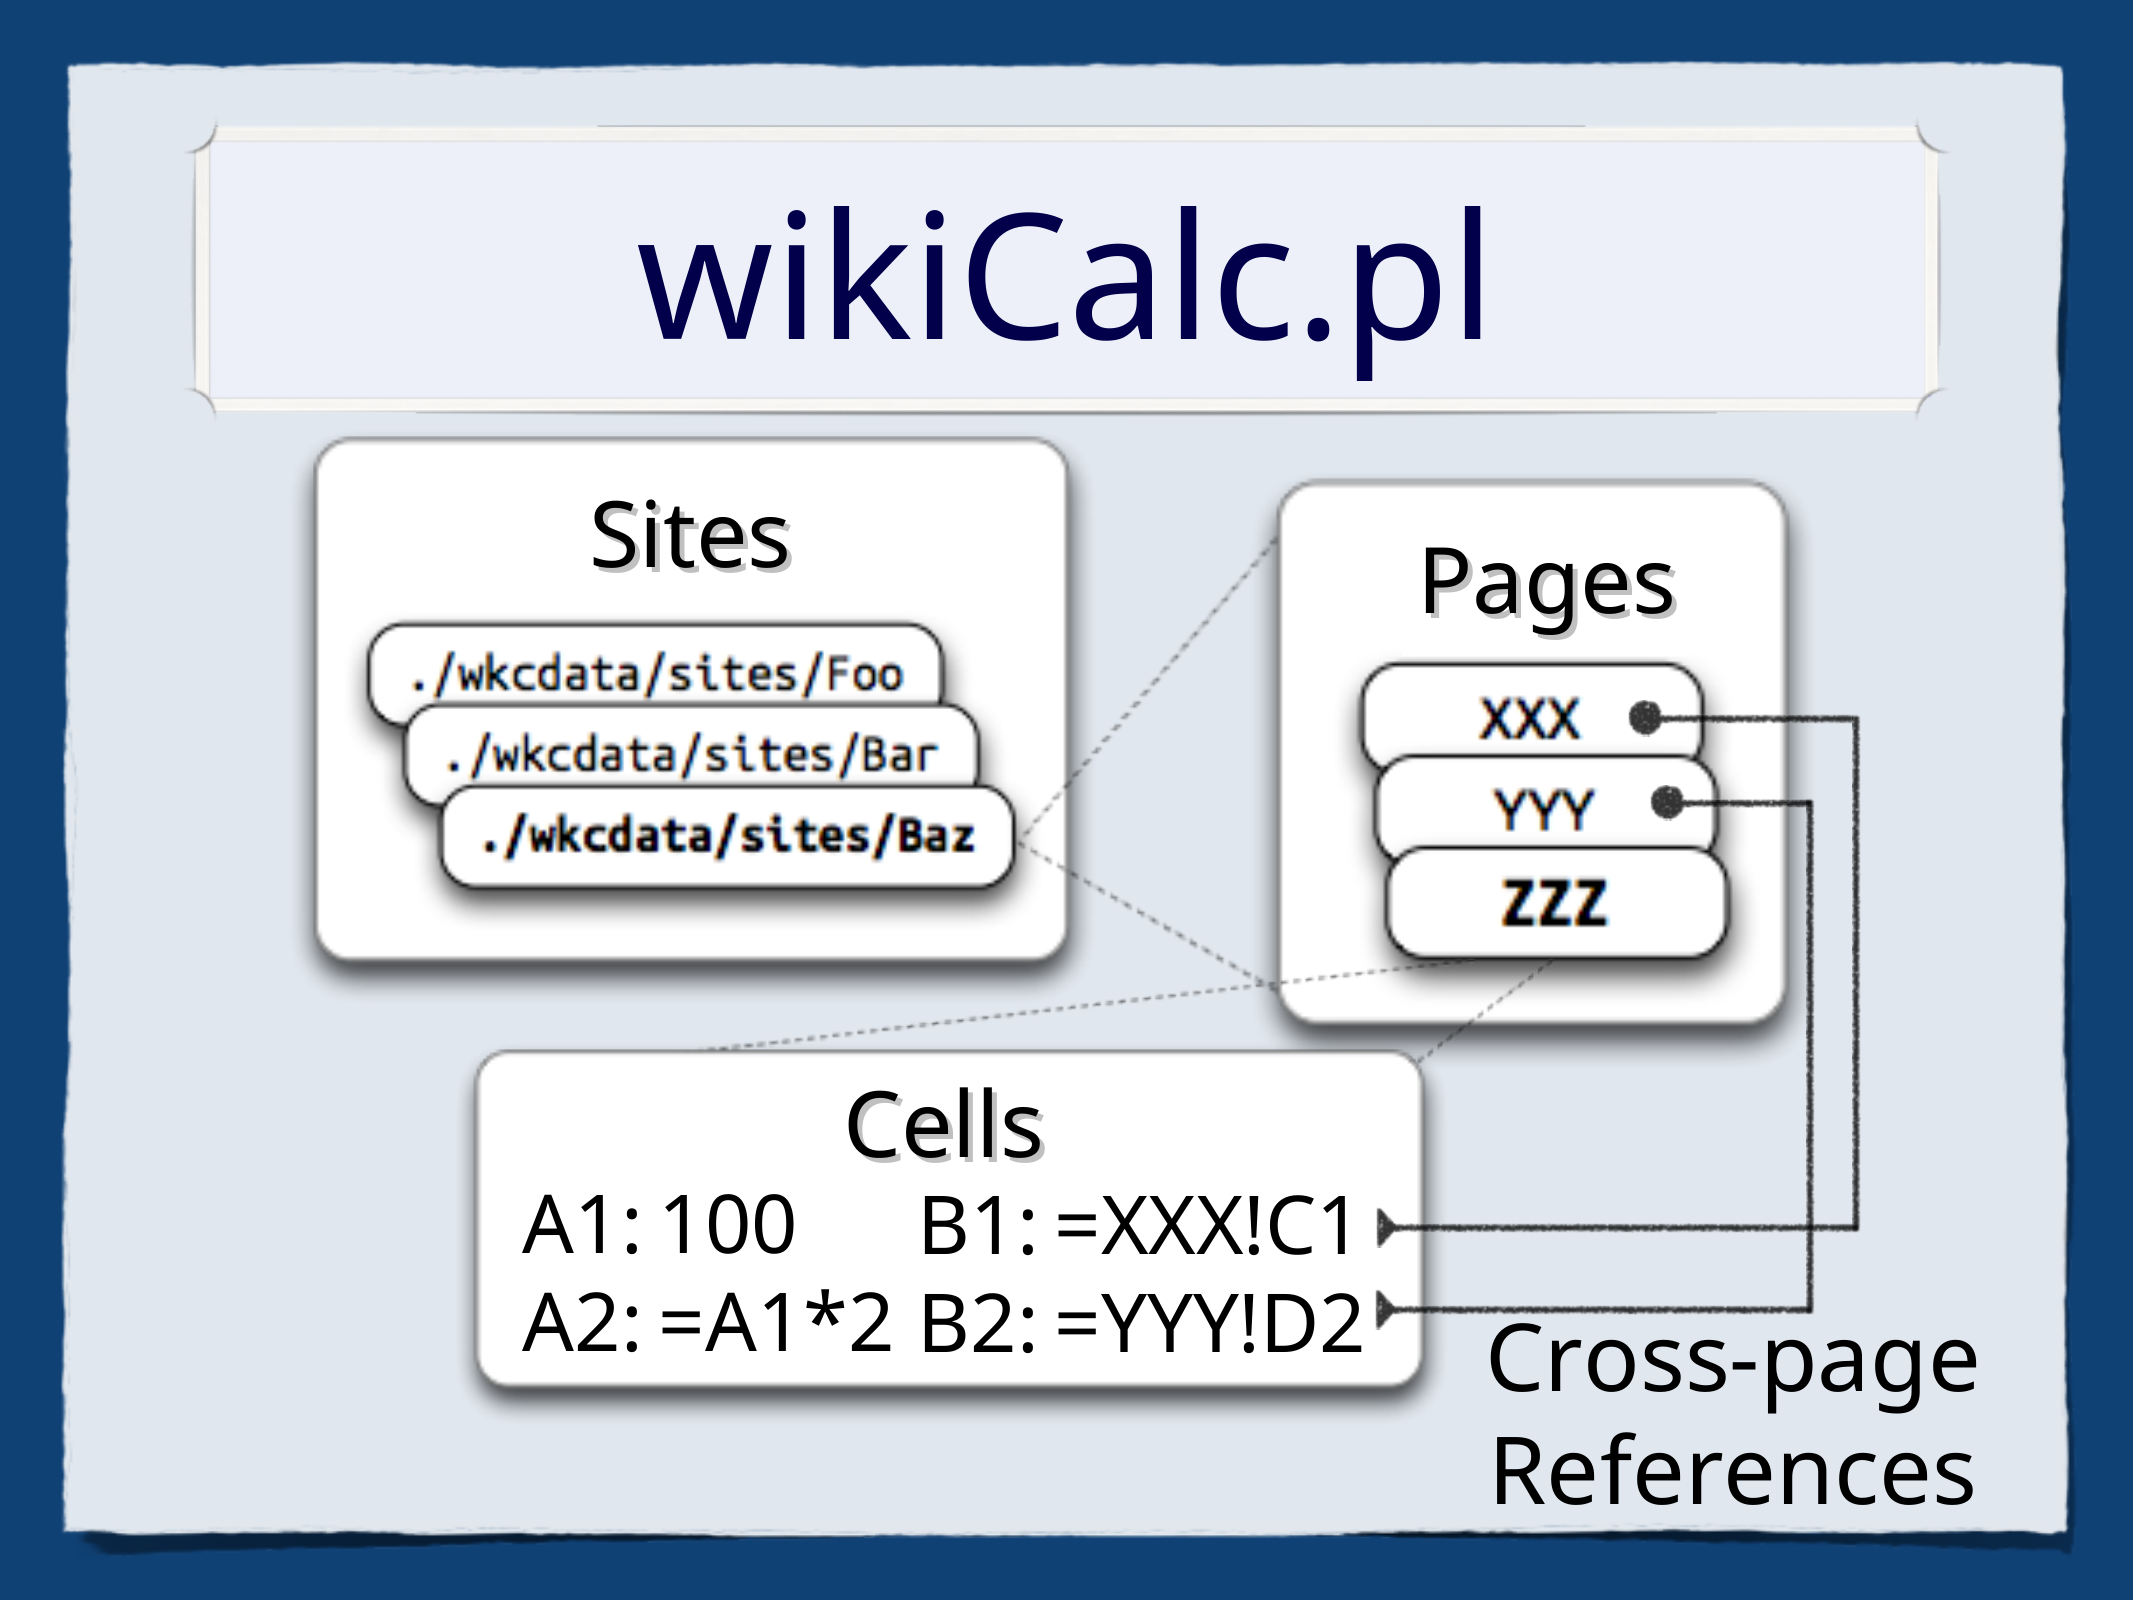

wikiCalc.pl
Sites
Pages
Cells
A1: 100
A2: =A1*2
B1: =XXX!C1
B2: =YYY!D2
Cross-page References